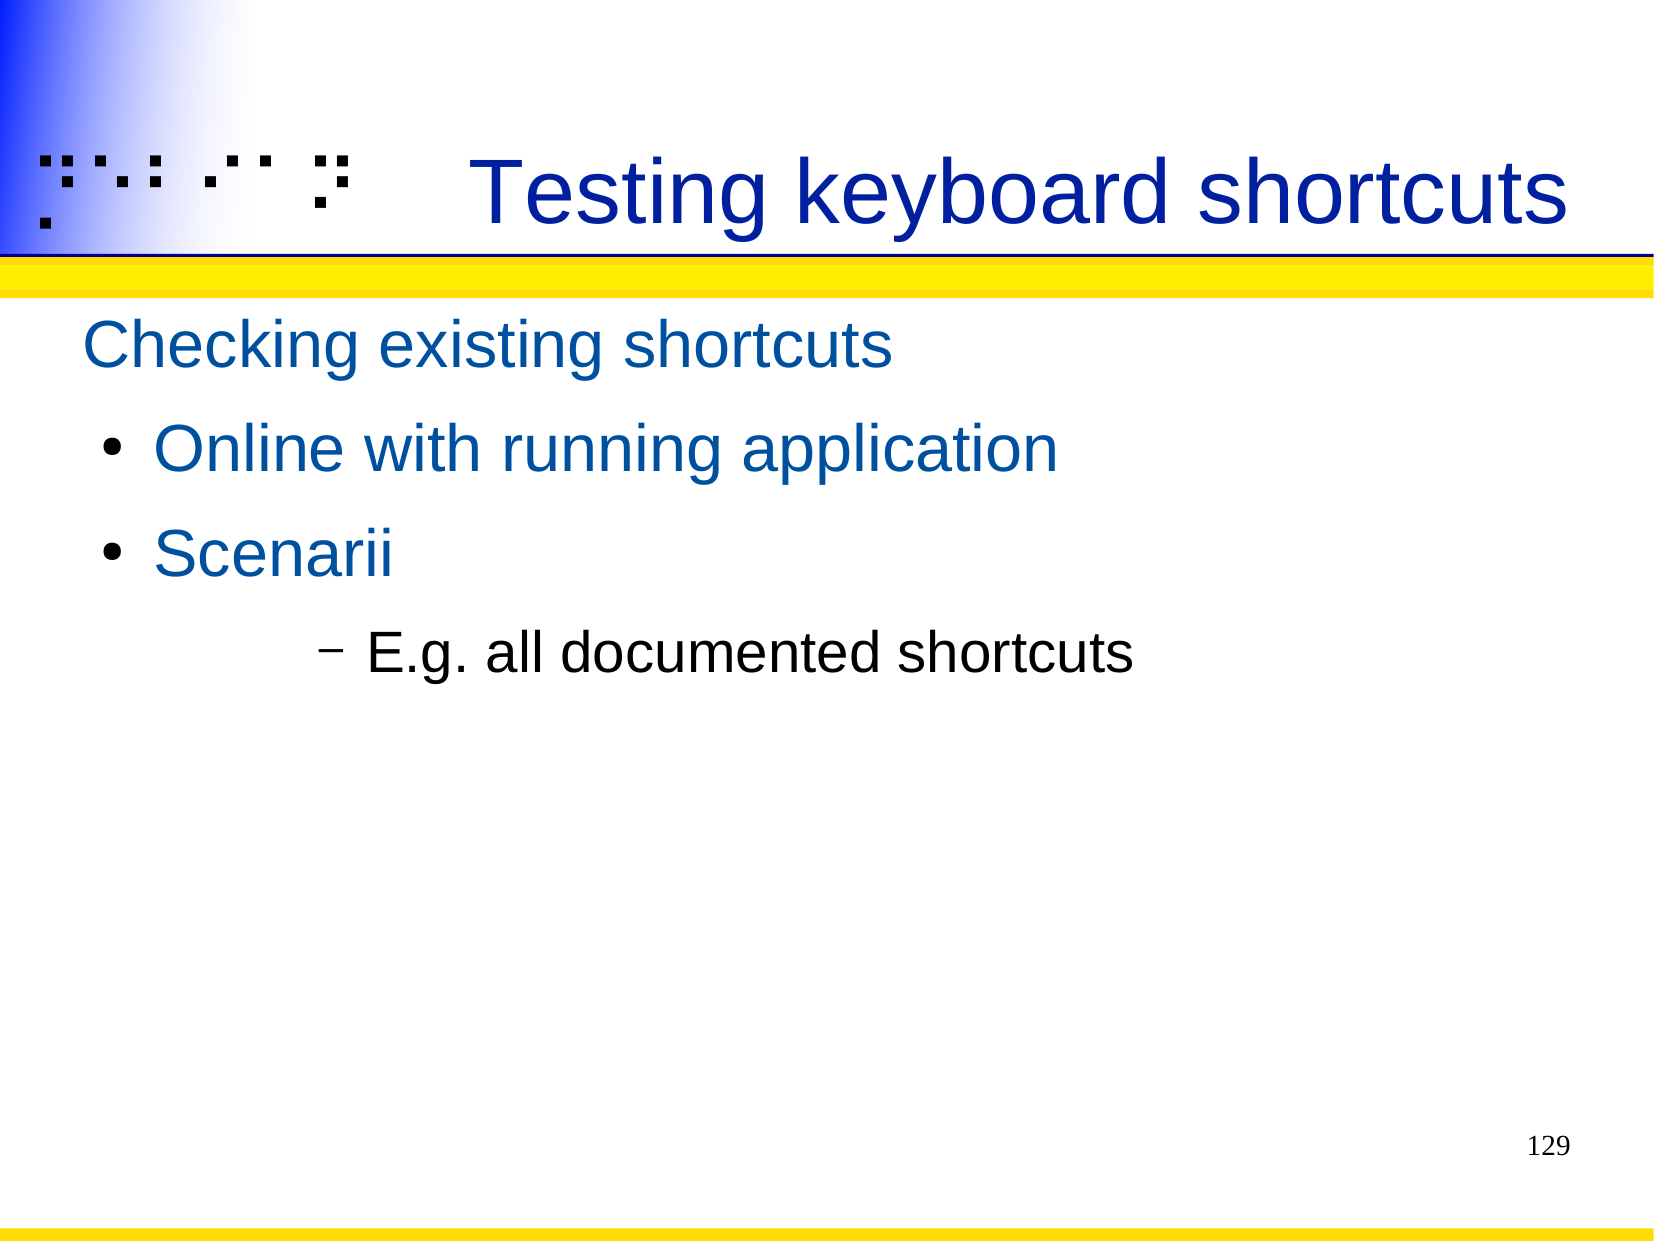

# Testing keyboard shortcuts
Checking existing shortcuts
Online with running application
Scenarii
E.g. all documented shortcuts
129